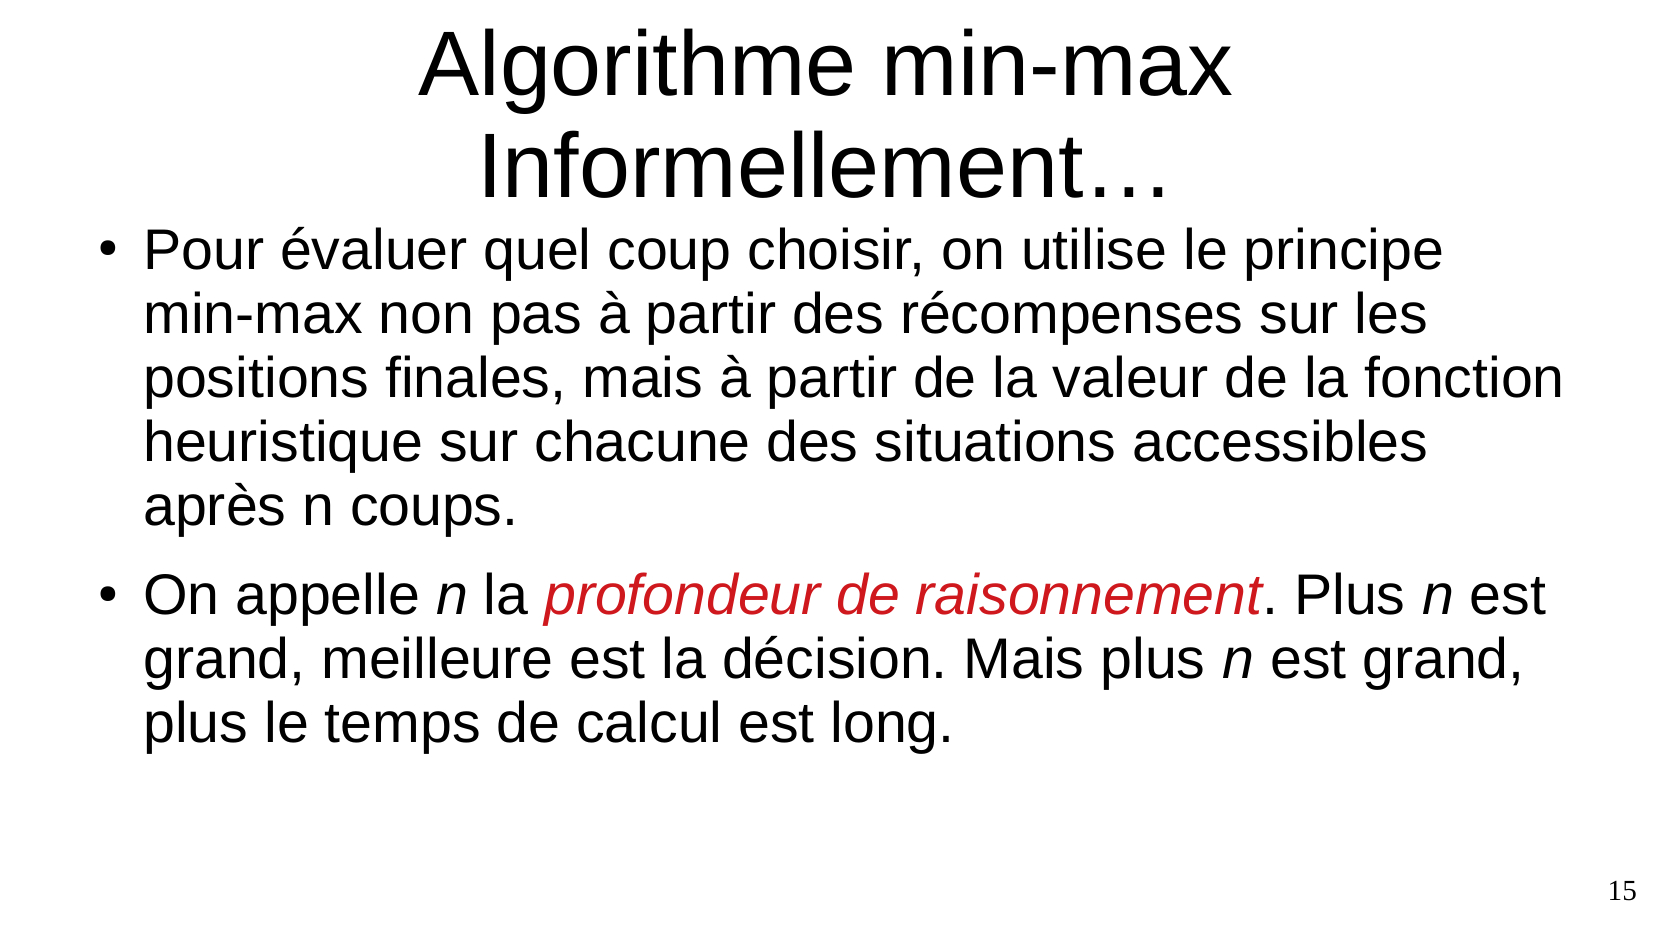

# Algorithme min-max Informellement…
Pour évaluer quel coup choisir, on utilise le principe min-max non pas à partir des récompenses sur les positions finales, mais à partir de la valeur de la fonction heuristique sur chacune des situations accessibles après n coups.
On appelle n la profondeur de raisonnement. Plus n est grand, meilleure est la décision. Mais plus n est grand, plus le temps de calcul est long.
15